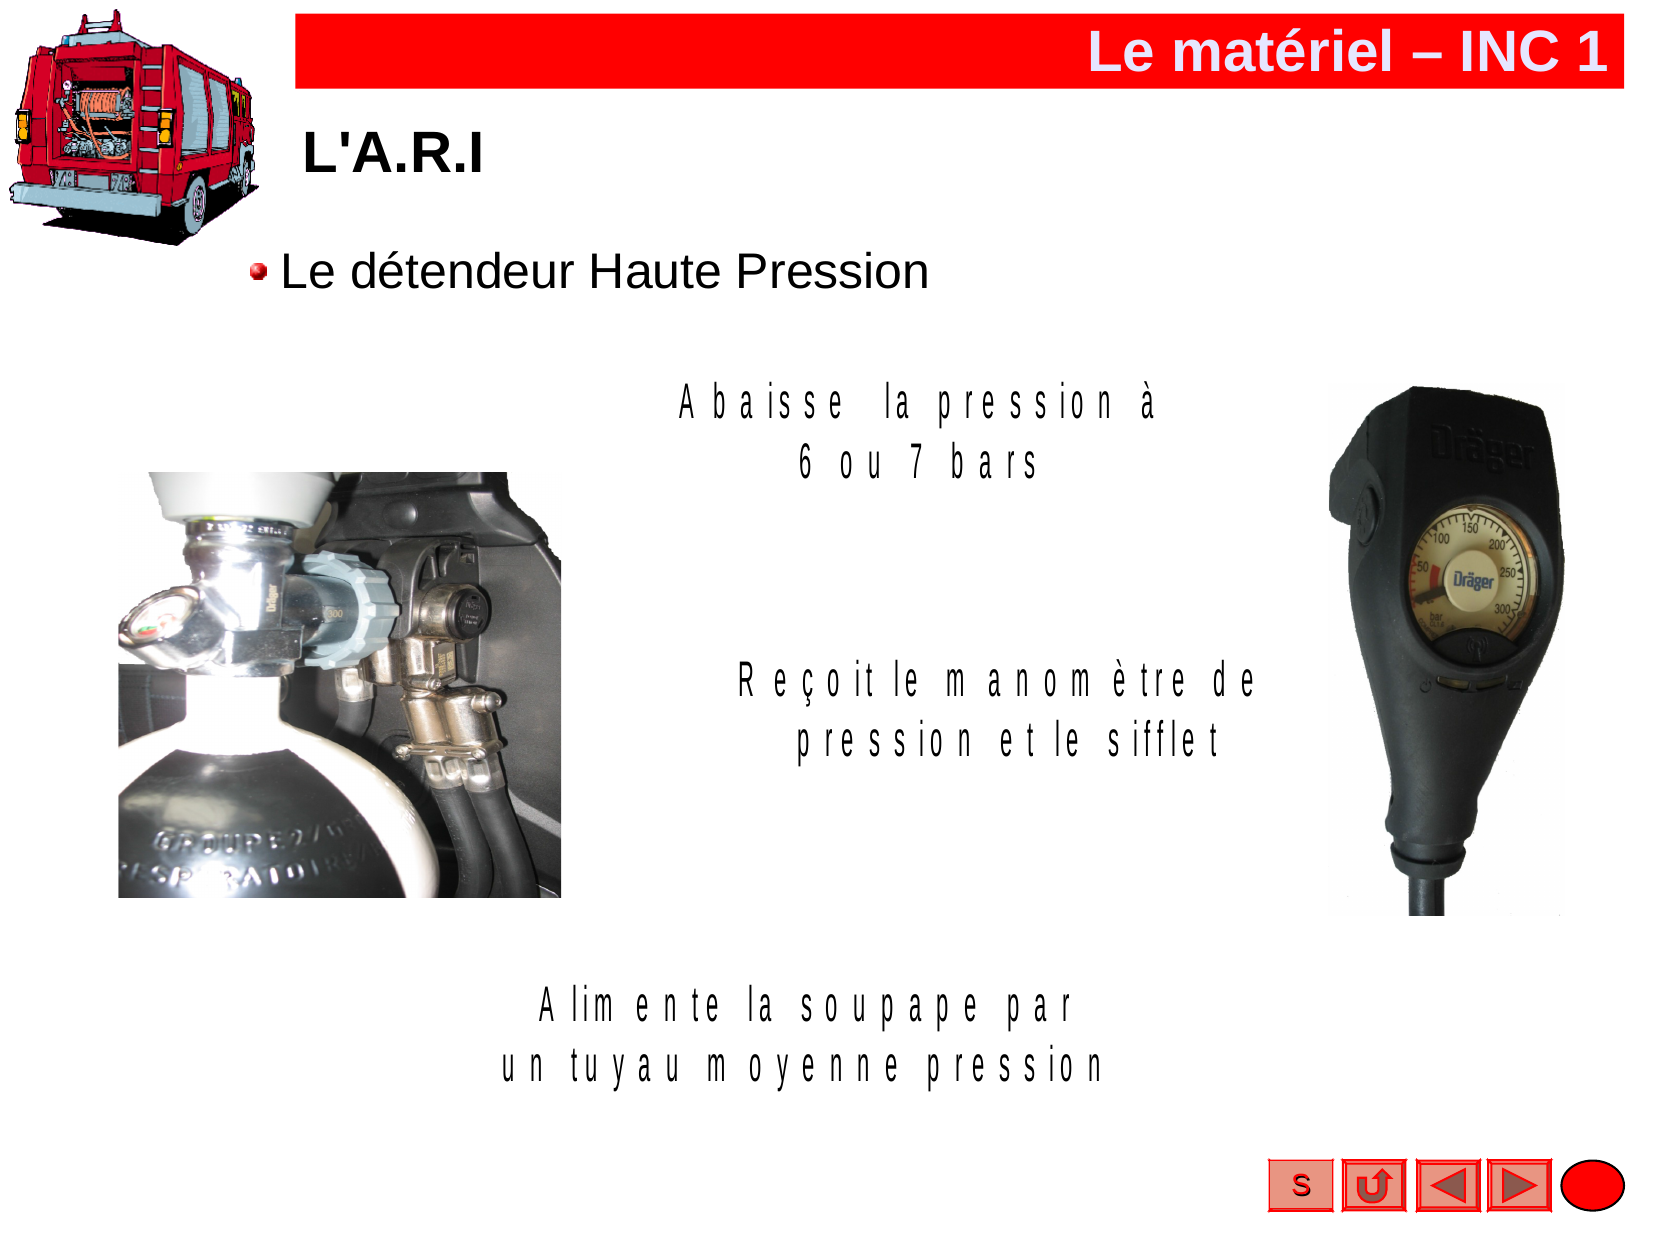

Le matériel – INC 1
L'A.R.I
 Le détendeur Haute Pression